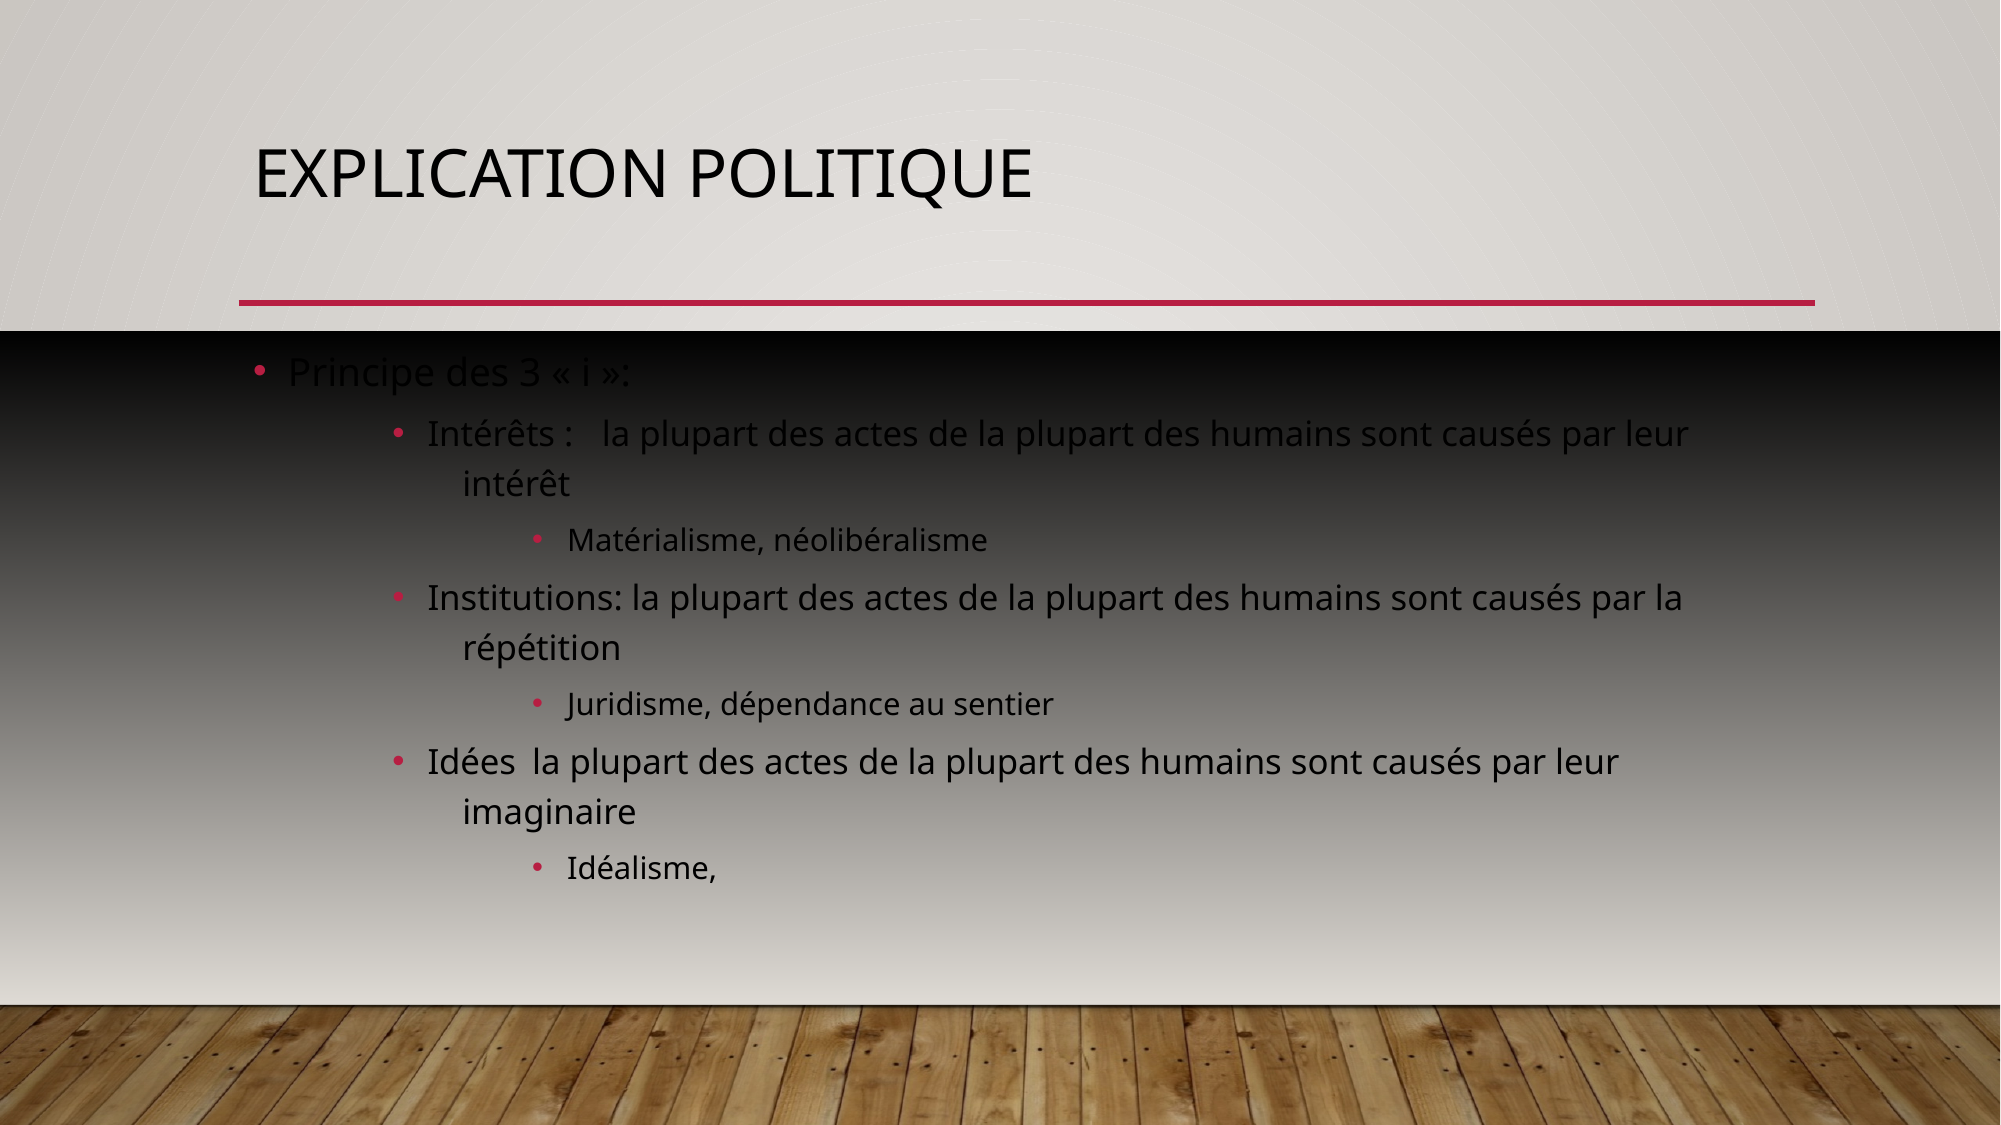

# Explication politique
Principe des 3 « i »:
Intérêts : 	la plupart des actes de la plupart des humains sont causés par leur intérêt
Matérialisme, néolibéralisme
Institutions: la plupart des actes de la plupart des humains sont causés par la répétition
Juridisme, dépendance au sentier
Idées	la plupart des actes de la plupart des humains sont causés par leur imaginaire
Idéalisme,